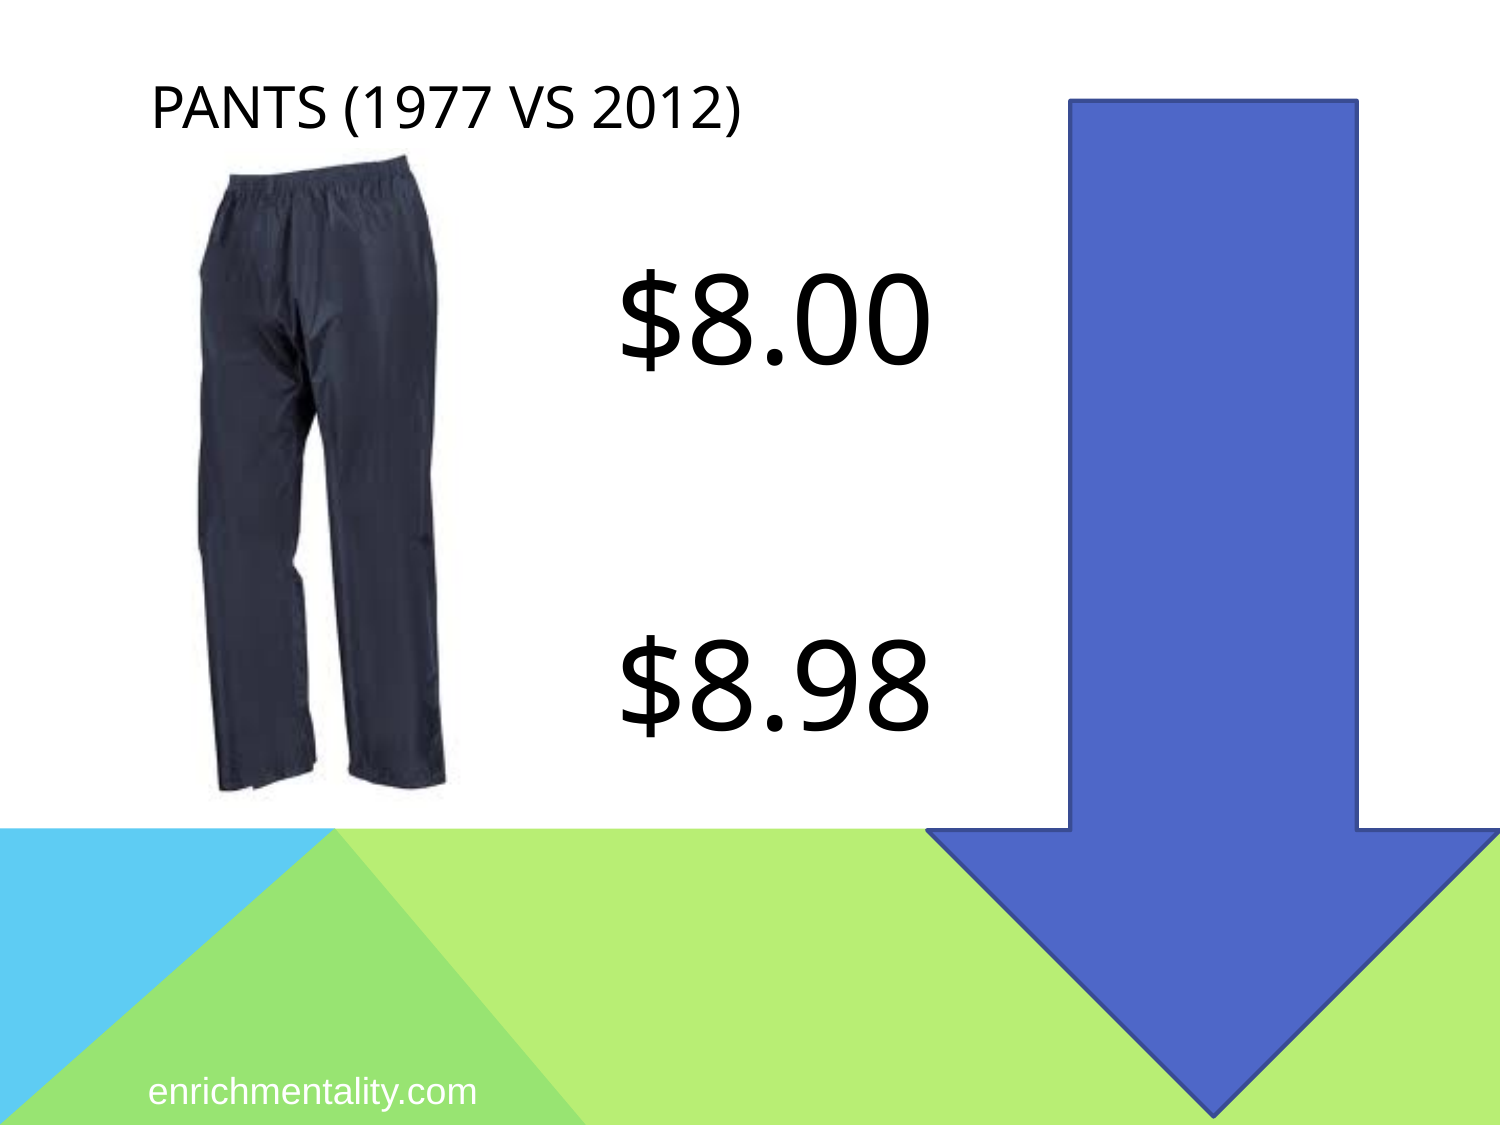

# PANTS (1977 vs 2012)
$8.00
2012
$8.98
1977
enrichmentality.com